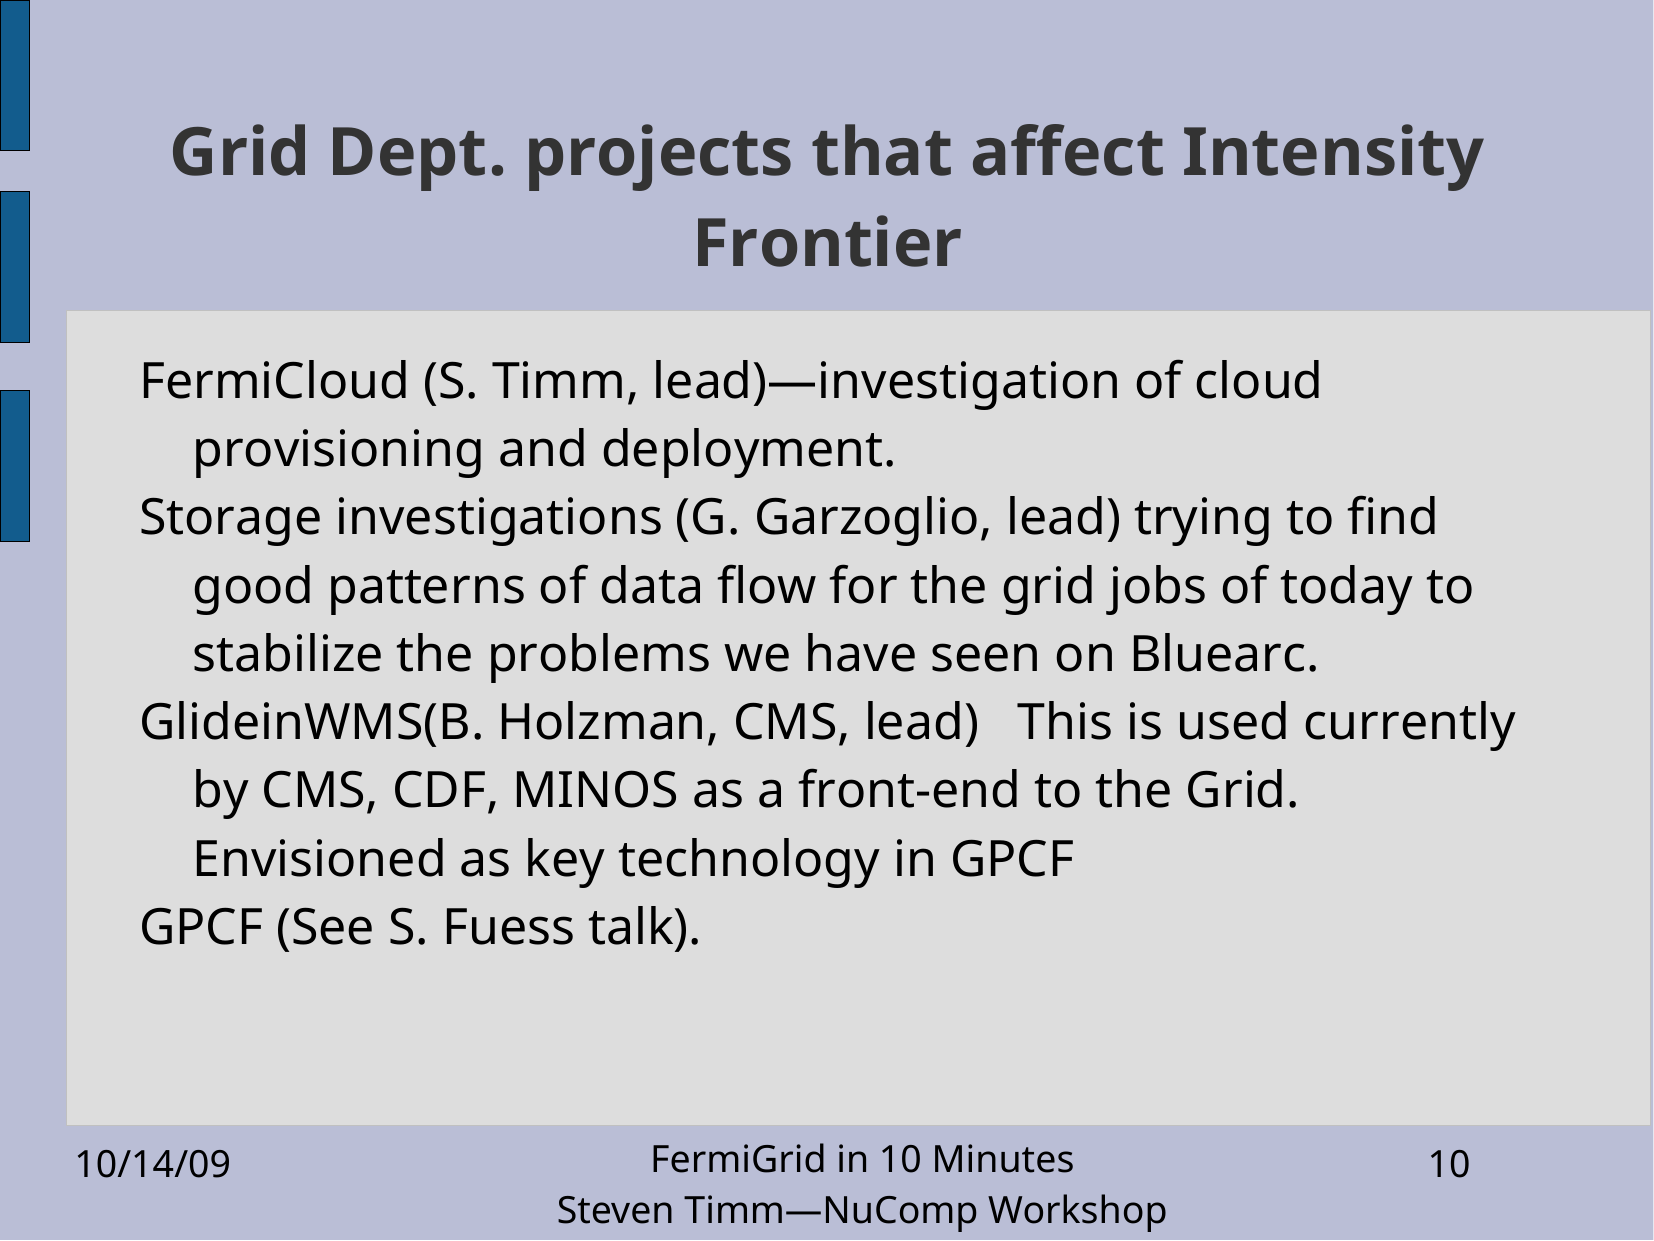

# Grid Dept. projects that affect Intensity Frontier
FermiCloud (S. Timm, lead)—investigation of cloud provisioning and deployment.
Storage investigations (G. Garzoglio, lead) trying to find good patterns of data flow for the grid jobs of today to stabilize the problems we have seen on Bluearc.
GlideinWMS(B. Holzman, CMS, lead) This is used currently by CMS, CDF, MINOS as a front-end to the Grid. Envisioned as key technology in GPCF
GPCF (See S. Fuess talk).